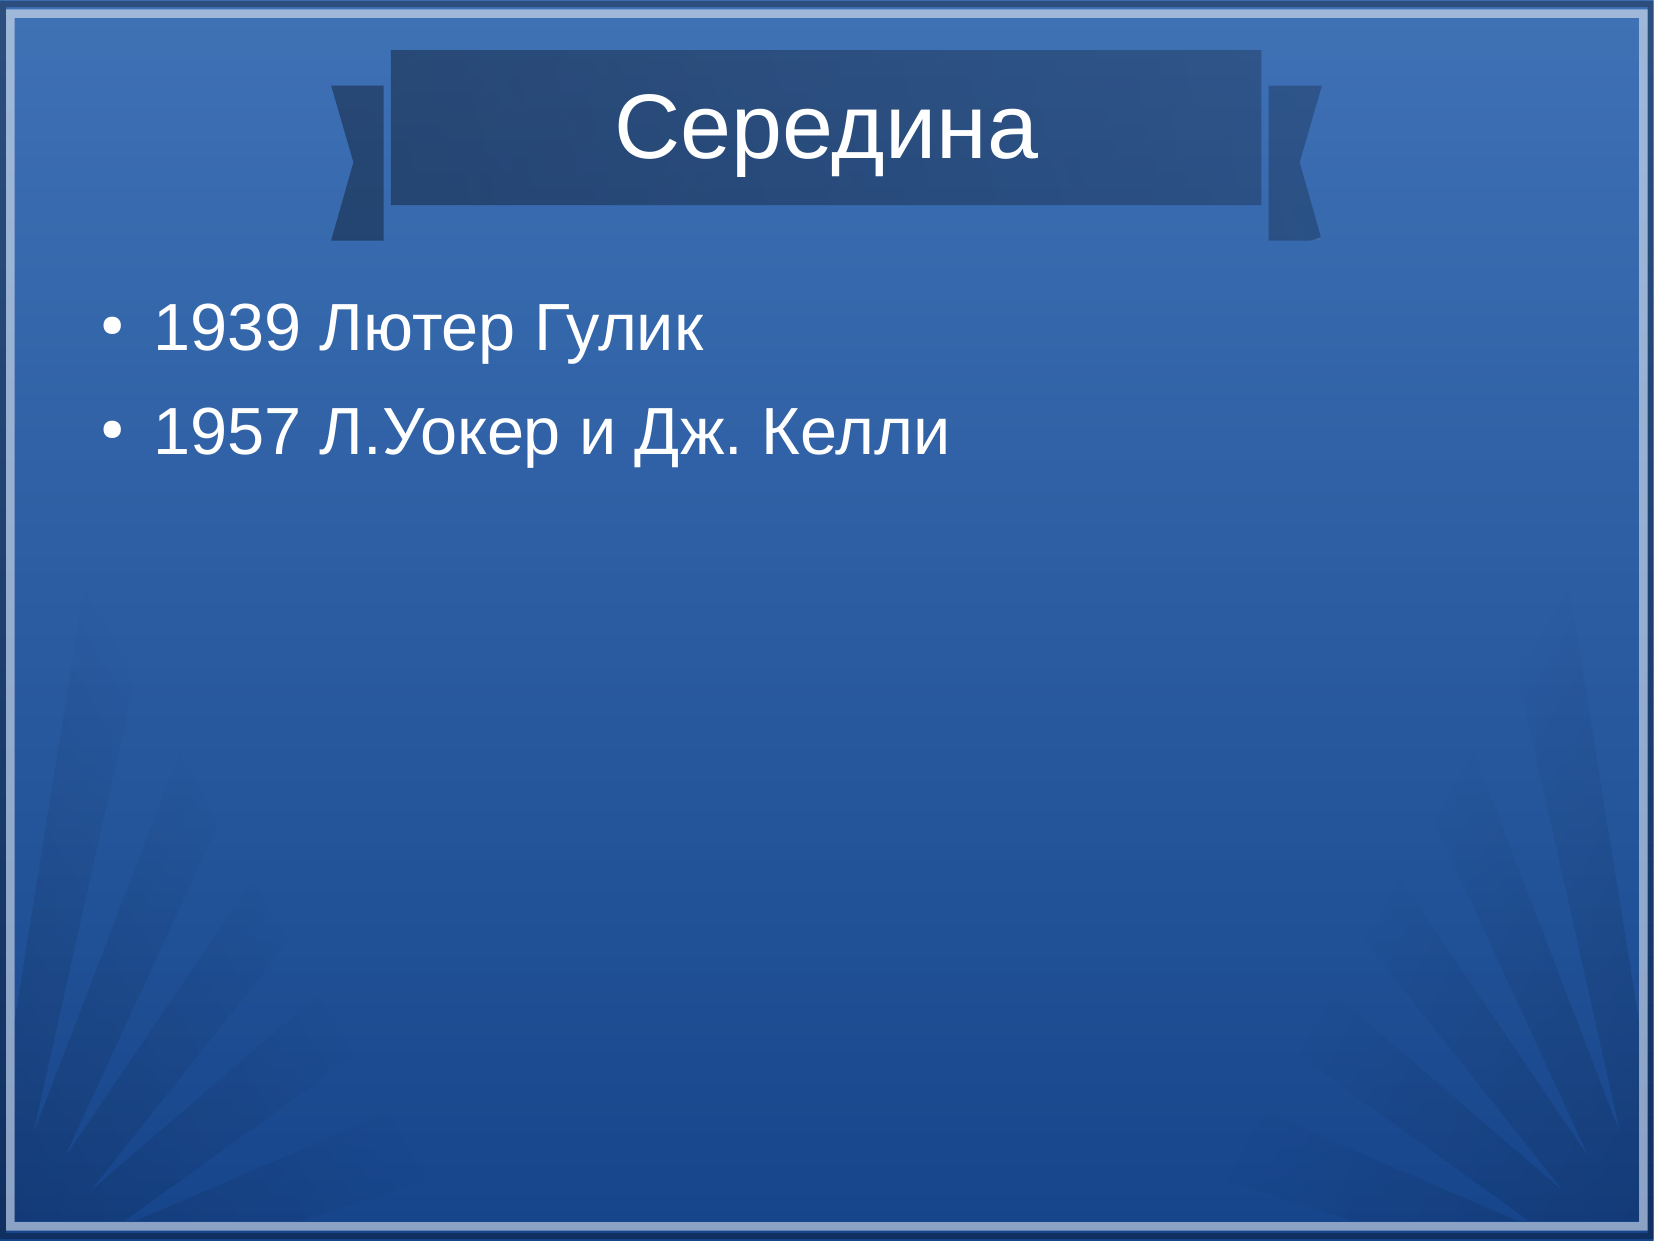

# Середина
1939 Лютер Гулик
1957 Л.Уокер и Дж. Келли